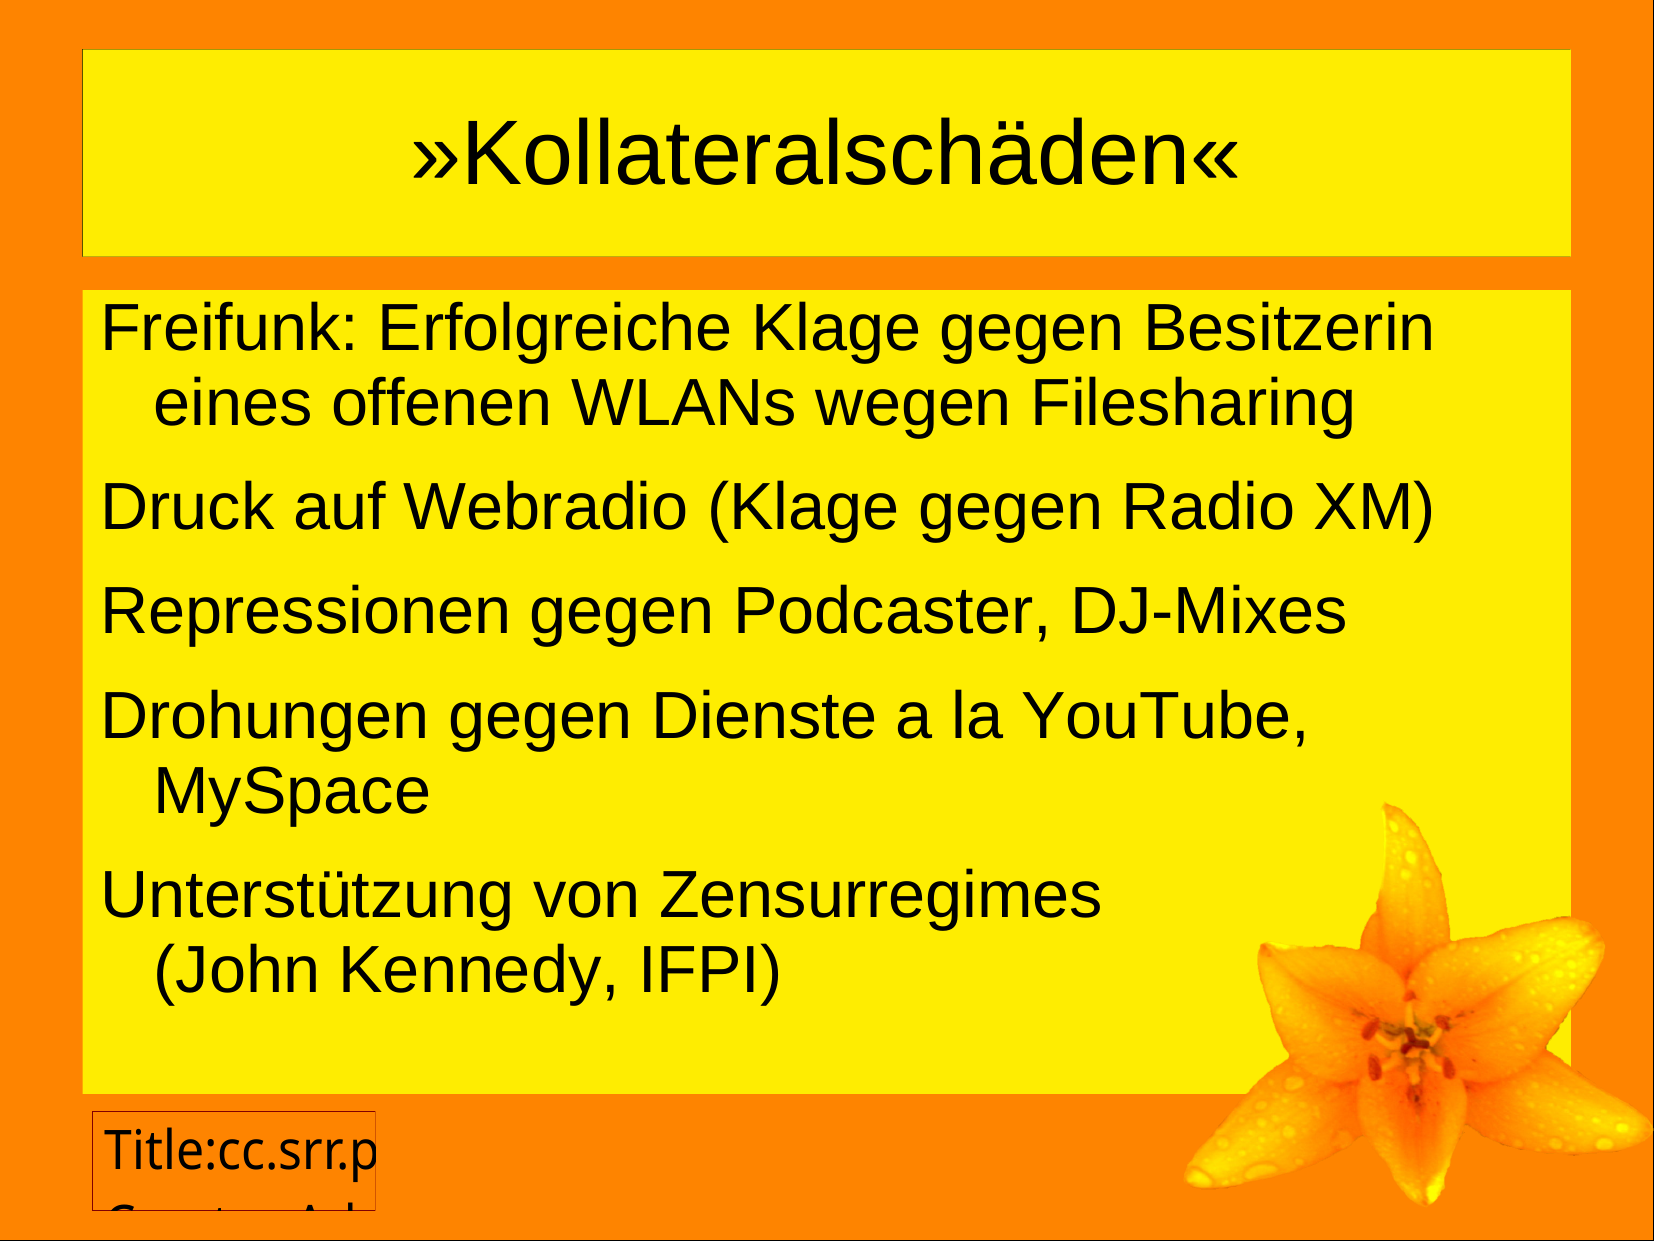

# »Kollateralschäden«
Freifunk: Erfolgreiche Klage gegen Besitzerin eines offenen WLANs wegen Filesharing
Druck auf Webradio (Klage gegen Radio XM)
Repressionen gegen Podcaster, DJ-Mixes
Drohungen gegen Dienste a la YouTube, MySpace
Unterstützung von Zensurregimes
(John Kennedy, IFPI)